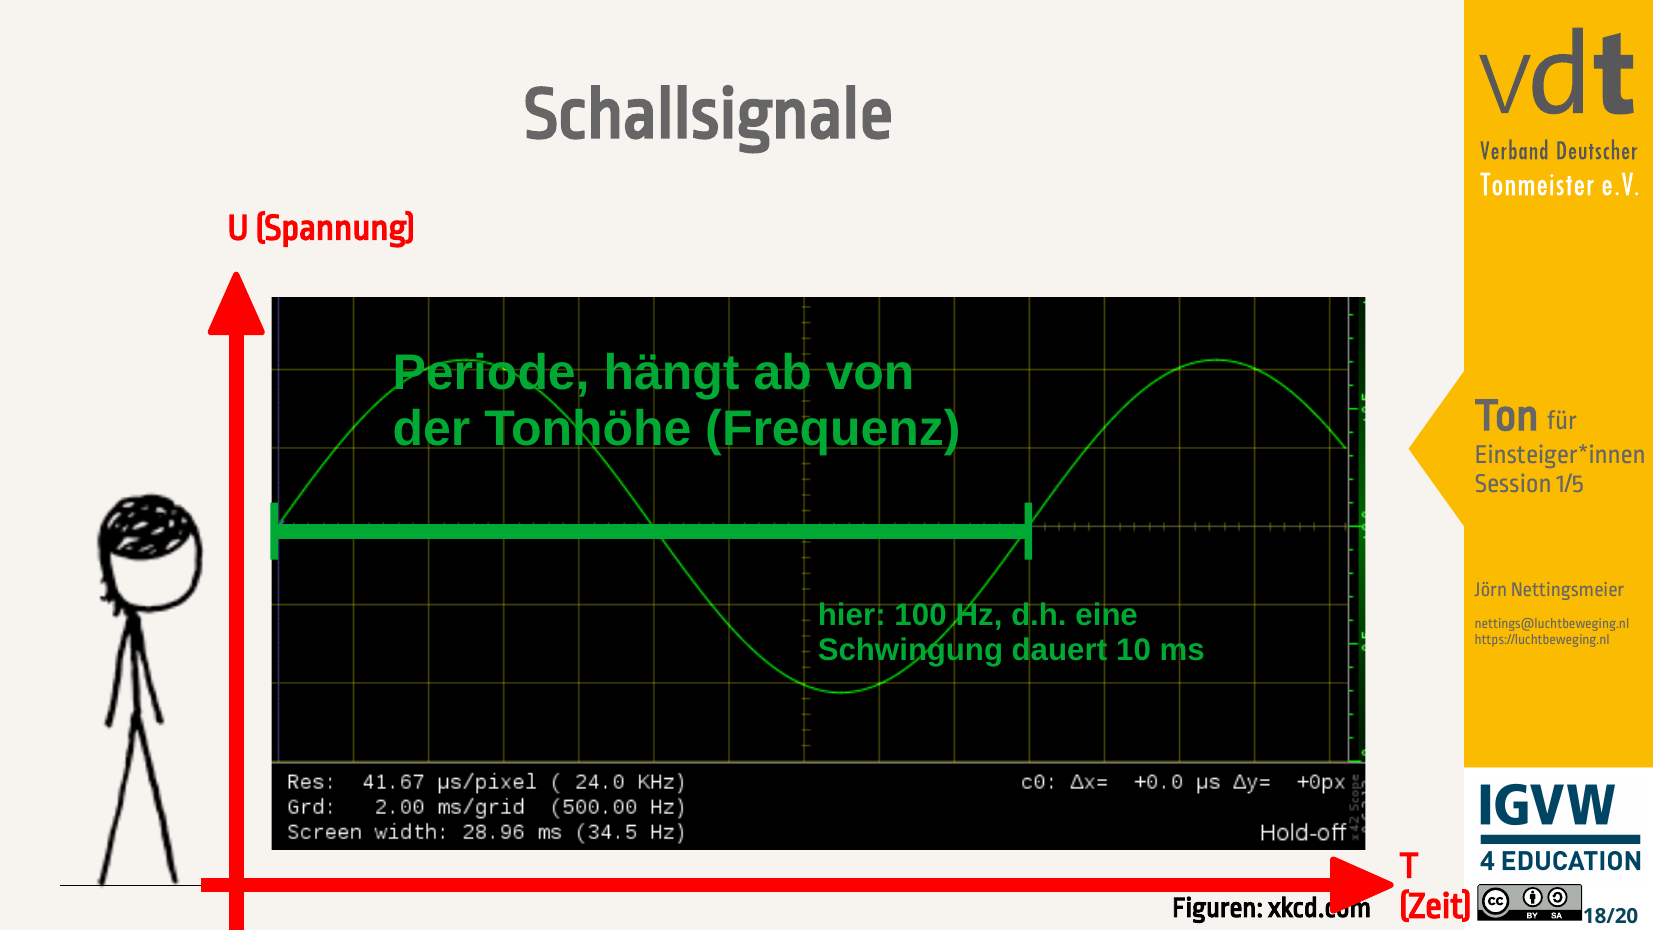

# Schallsignale
U (Spannung)
Periode, hängt ab von
der Tonhöhe (Frequenz)
hier: 100 Hz, d.h. eine
Schwingung dauert 10 ms
T
(Zeit)
Figuren: xkcd.com